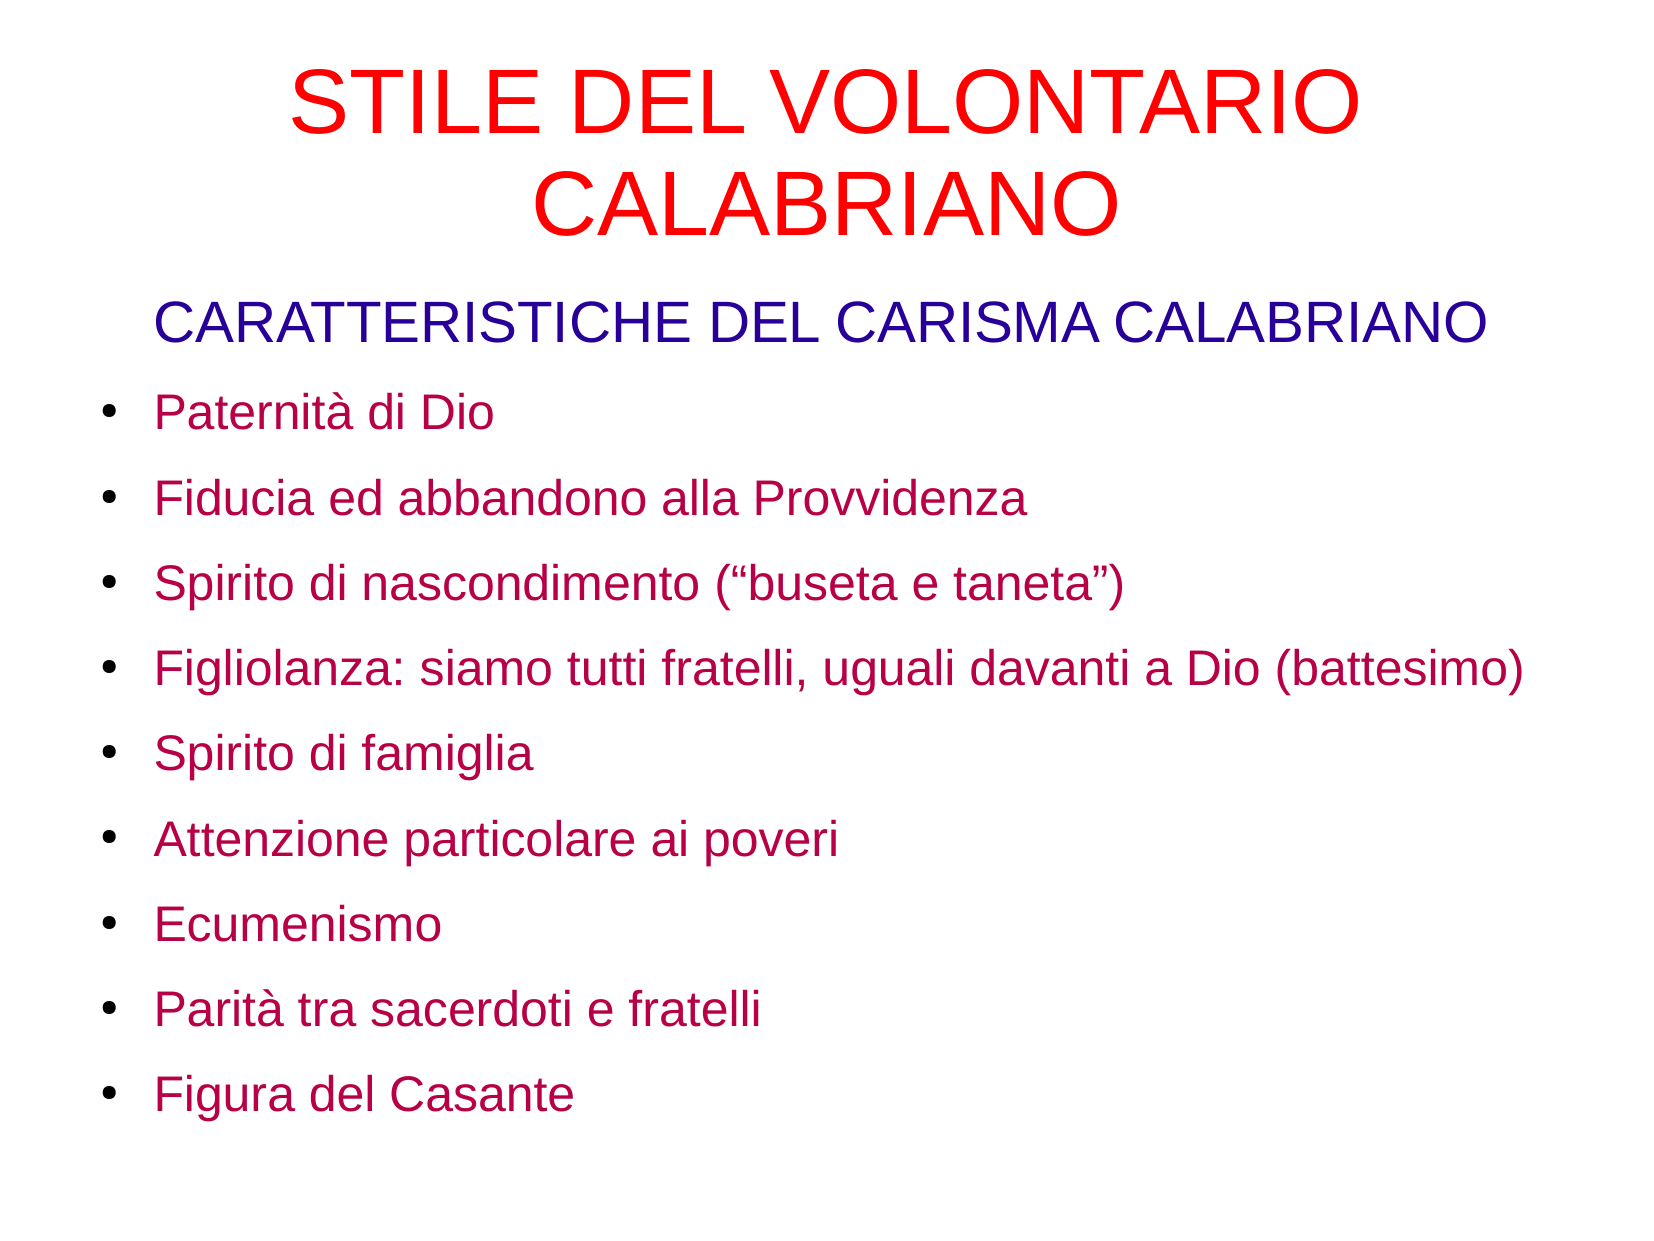

# STILE DEL VOLONTARIO CALABRIANO
CARATTERISTICHE DEL CARISMA CALABRIANO
Paternità di Dio
Fiducia ed abbandono alla Provvidenza
Spirito di nascondimento (“buseta e taneta”)
Figliolanza: siamo tutti fratelli, uguali davanti a Dio (battesimo)
Spirito di famiglia
Attenzione particolare ai poveri
Ecumenismo
Parità tra sacerdoti e fratelli
Figura del Casante